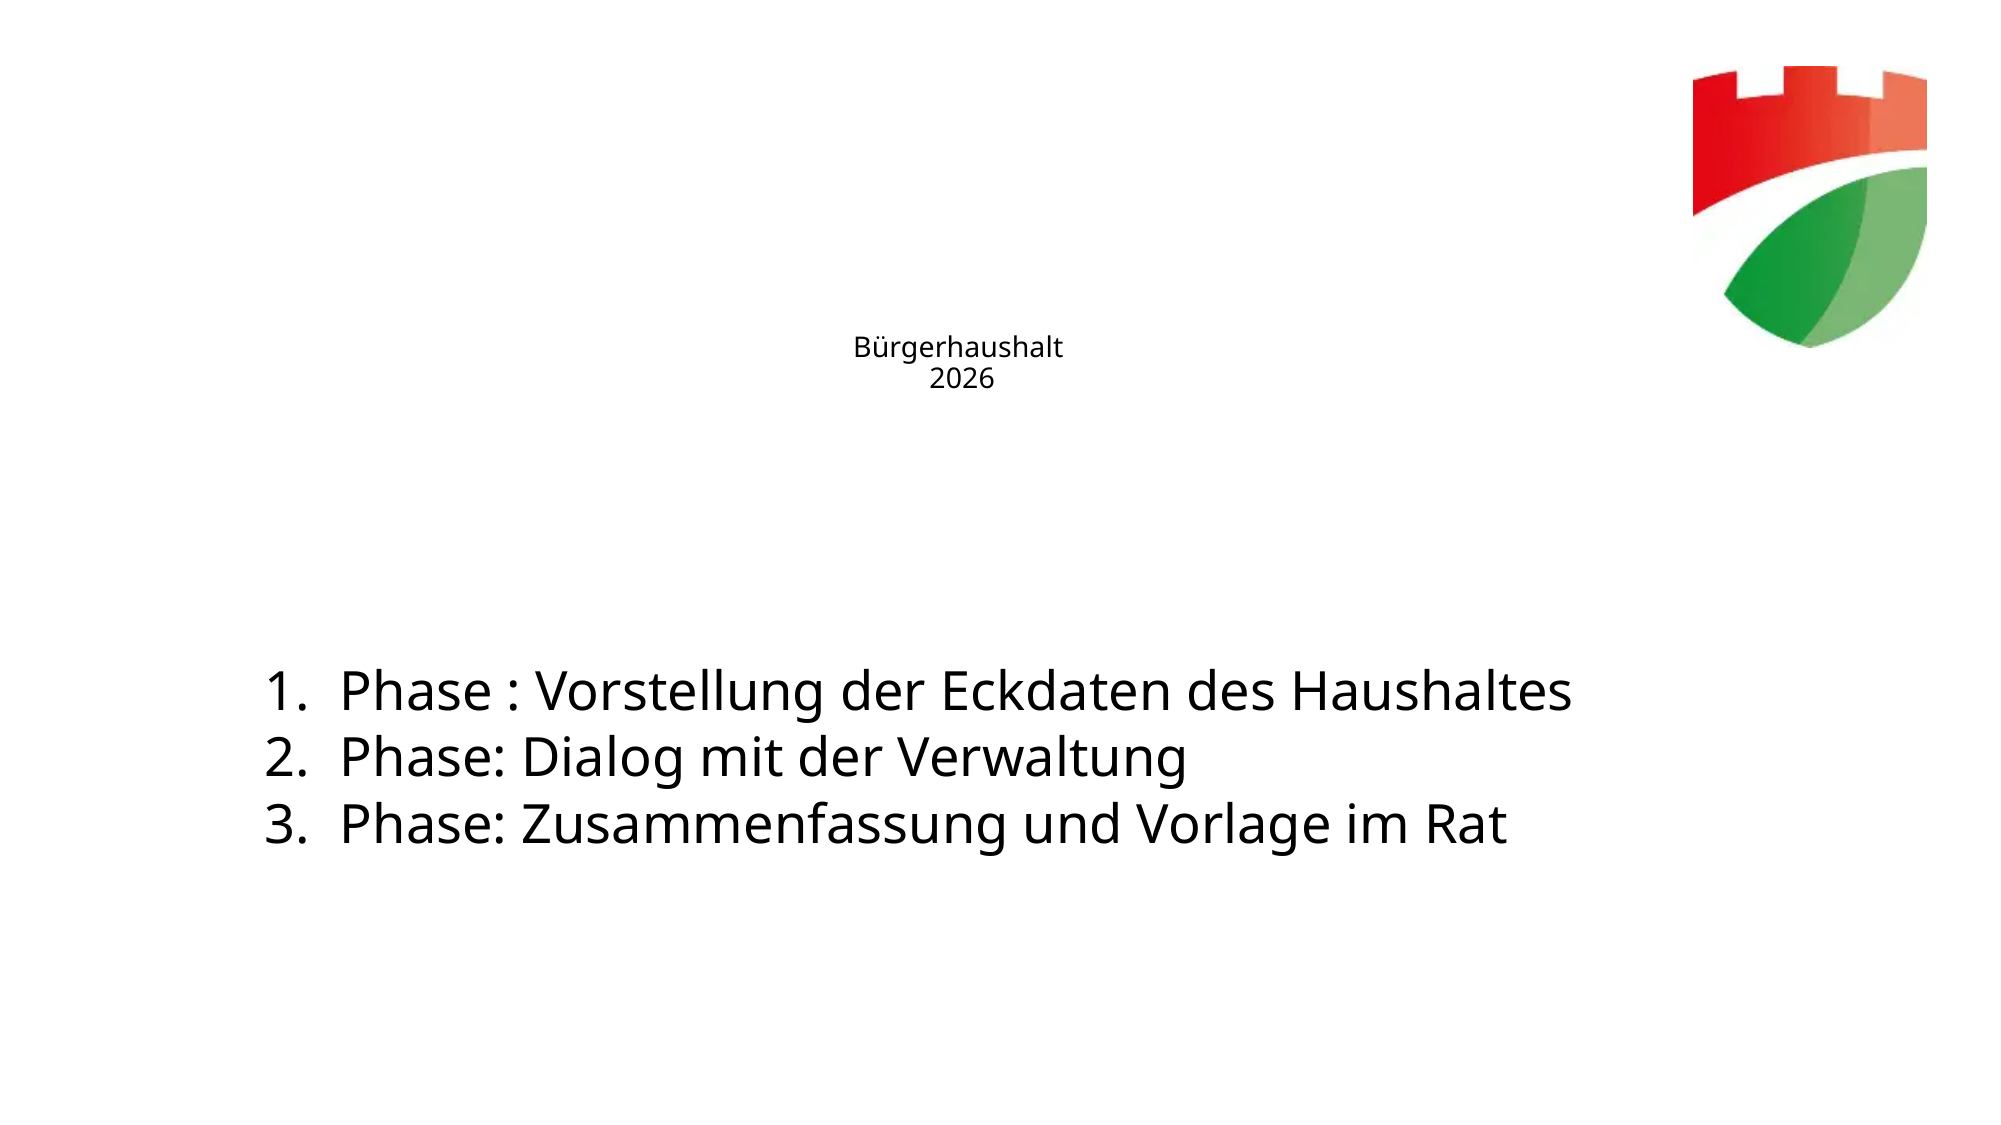

# Bürgerhaushalt 2026
Phase : Vorstellung der Eckdaten des Haushaltes
Phase: Dialog mit der Verwaltung
Phase: Zusammenfassung und Vorlage im Rat